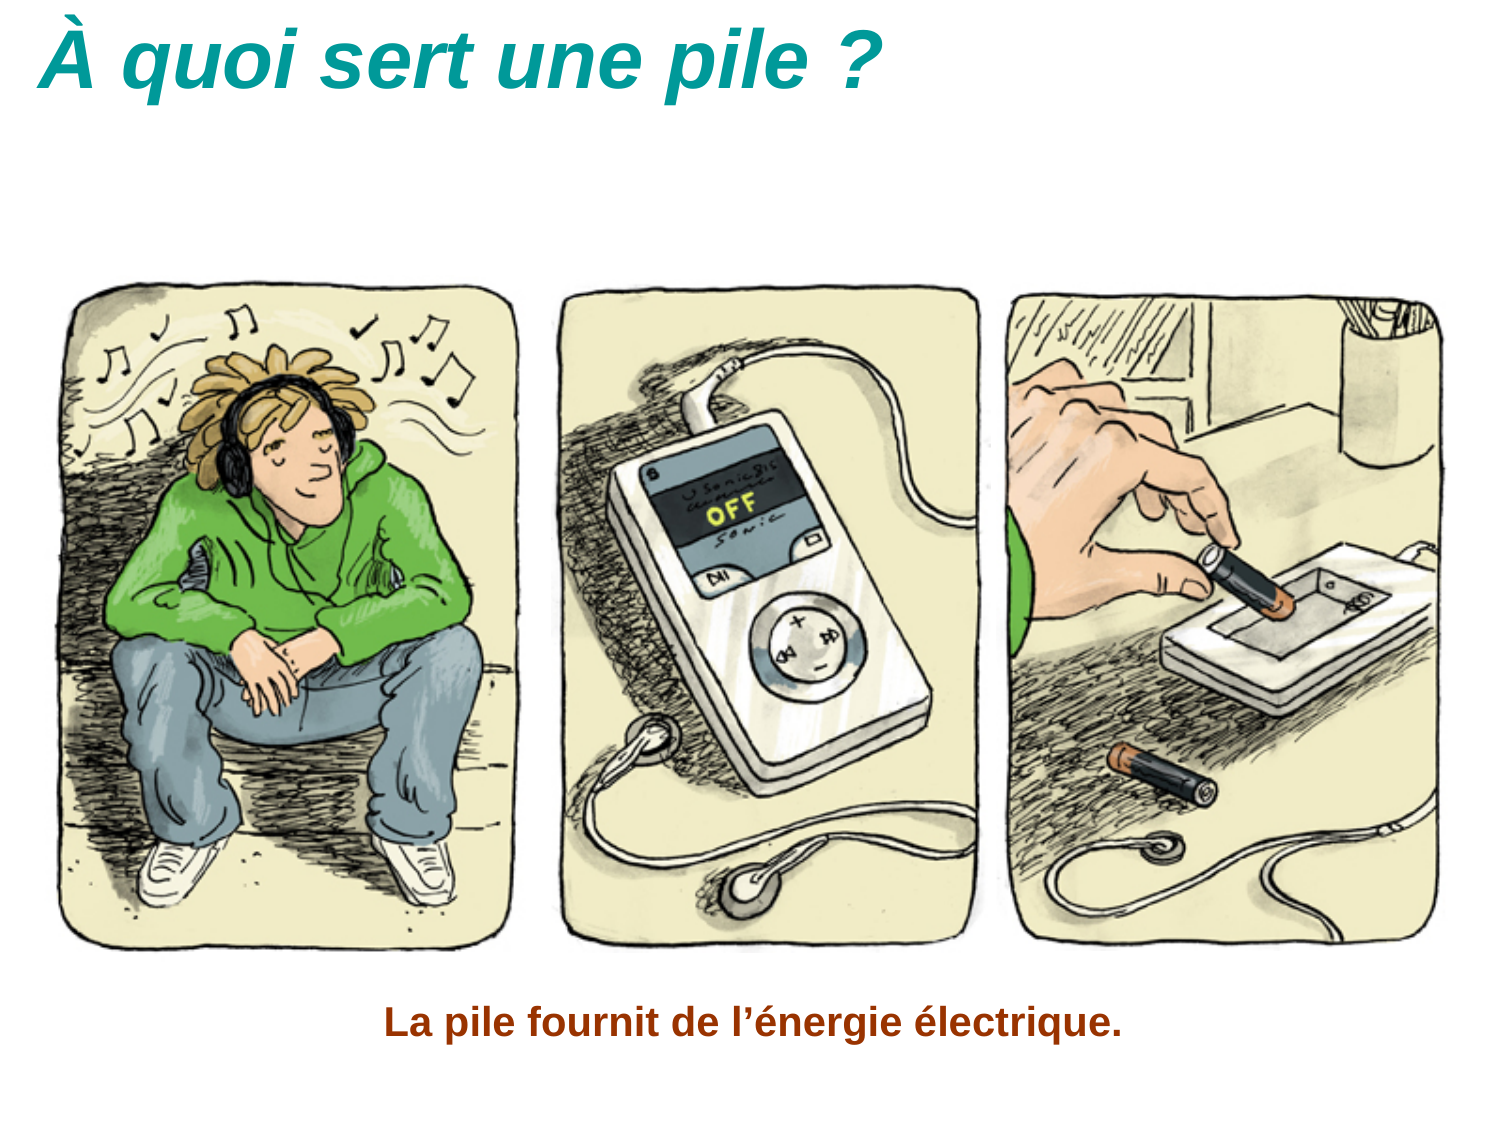

À quoi sert une pile ?
La pile fournit de l’énergie électrique.